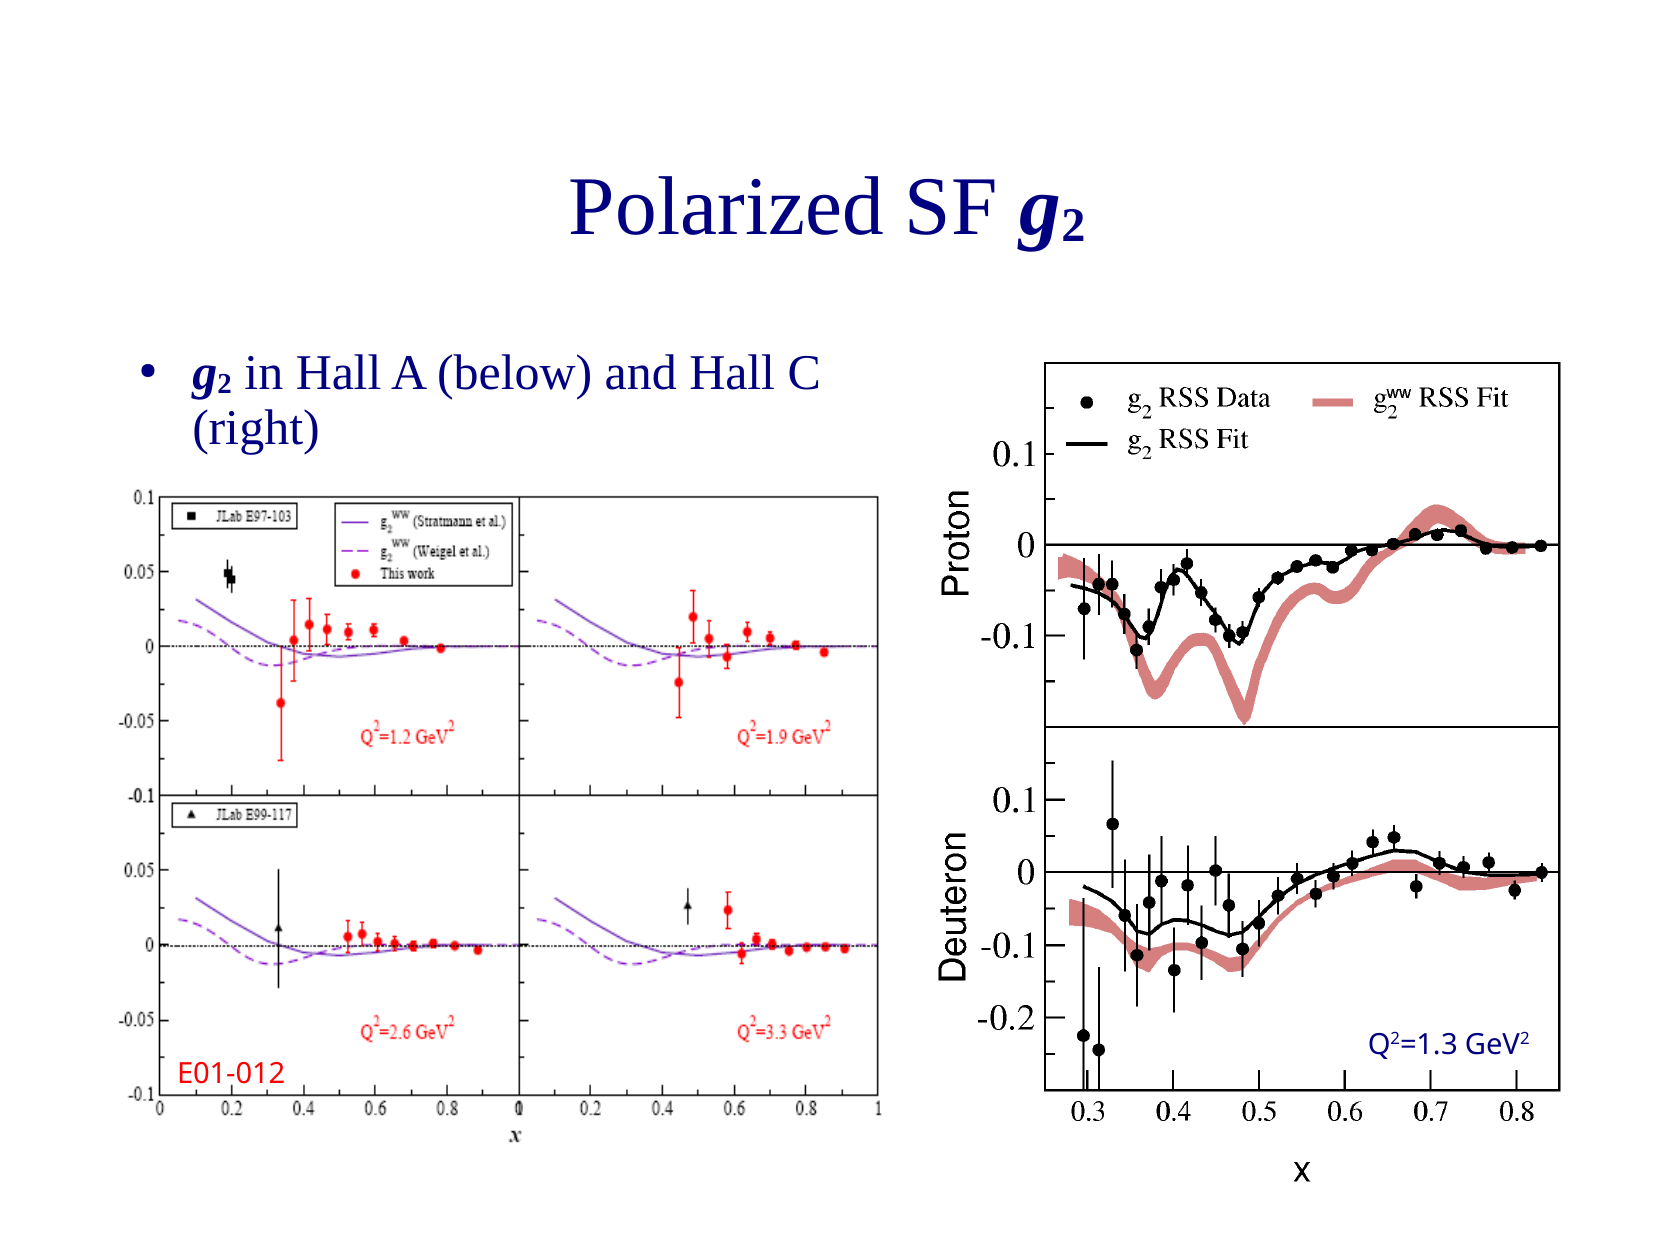

# Polarized SF g2
g2 in Hall A (below) and Hall C (right)
Q2=1.3 GeV2
E01-012